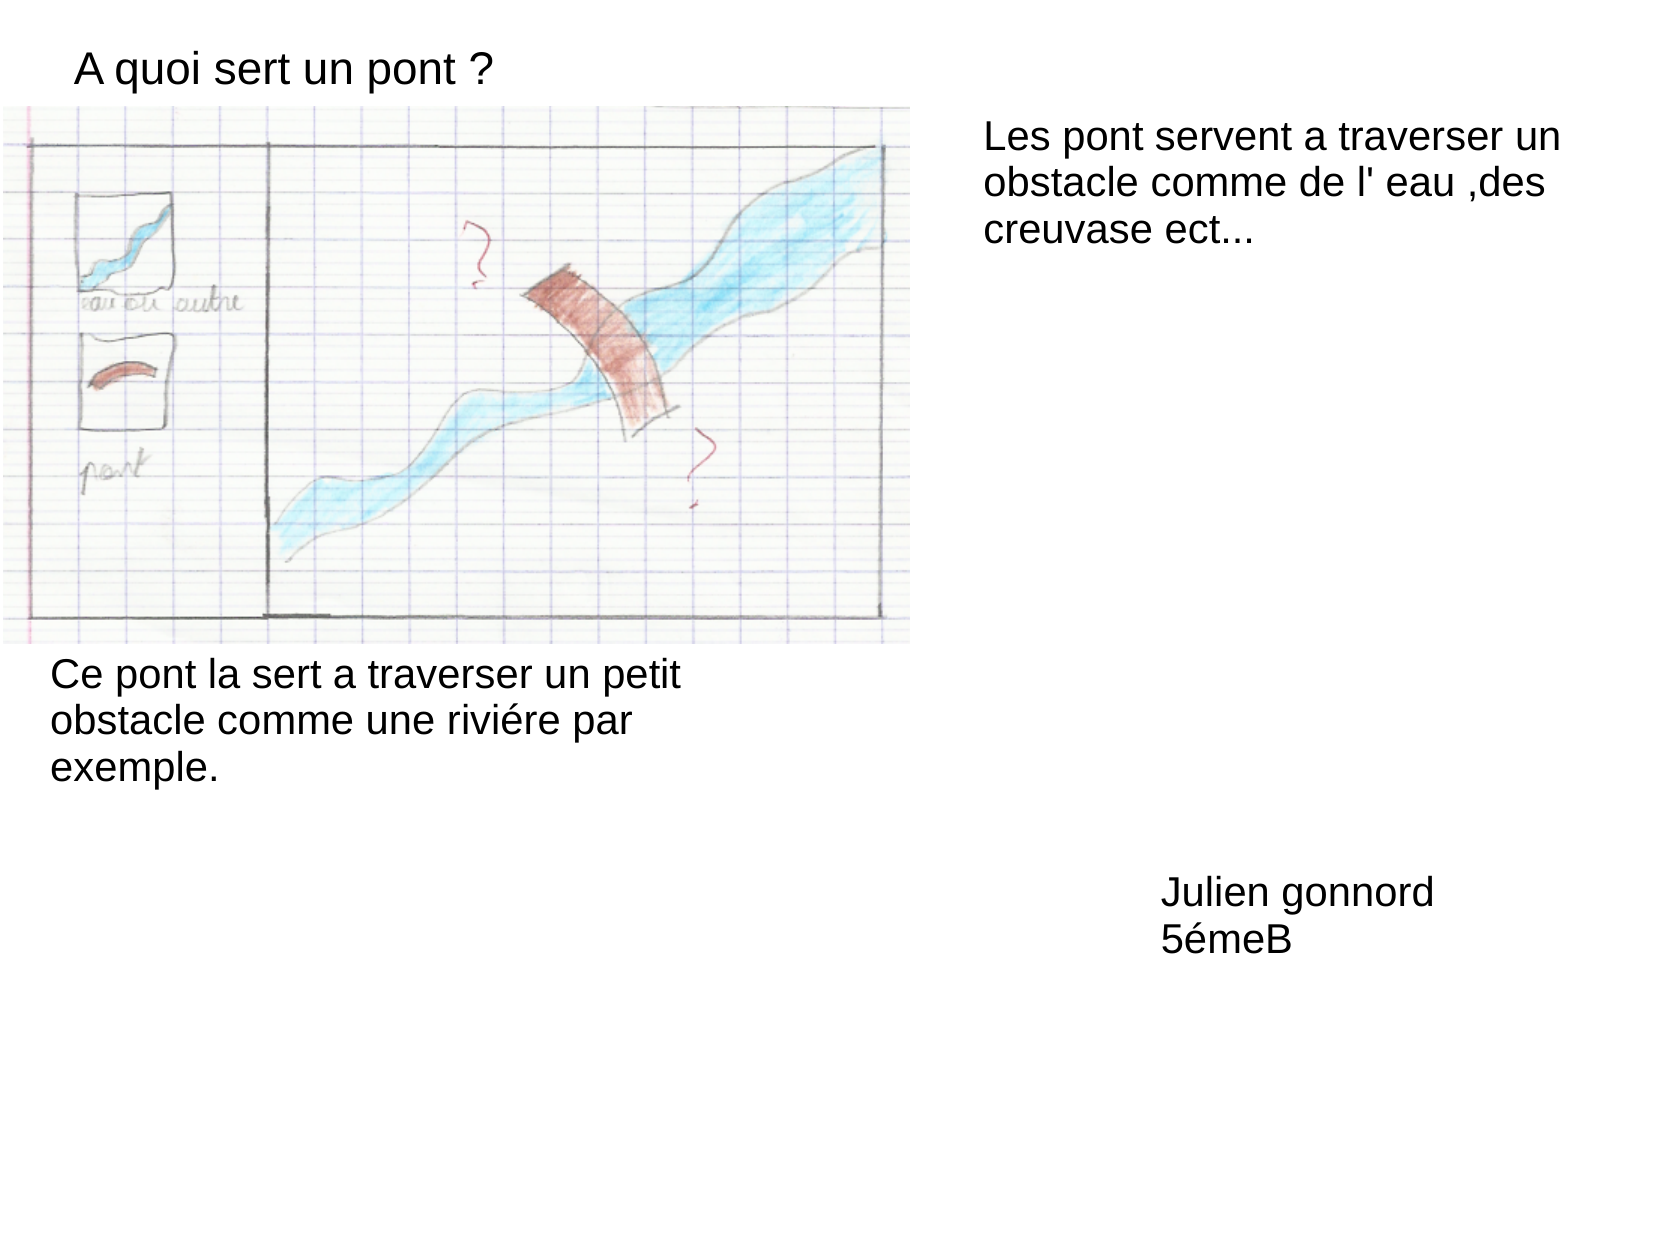

A quoi sert un pont ?
Les pont servent a traverser un obstacle comme de l' eau ,des creuvase ect...
Ce pont la sert a traverser un petit obstacle comme une riviére par exemple.
Julien gonnord 5émeB